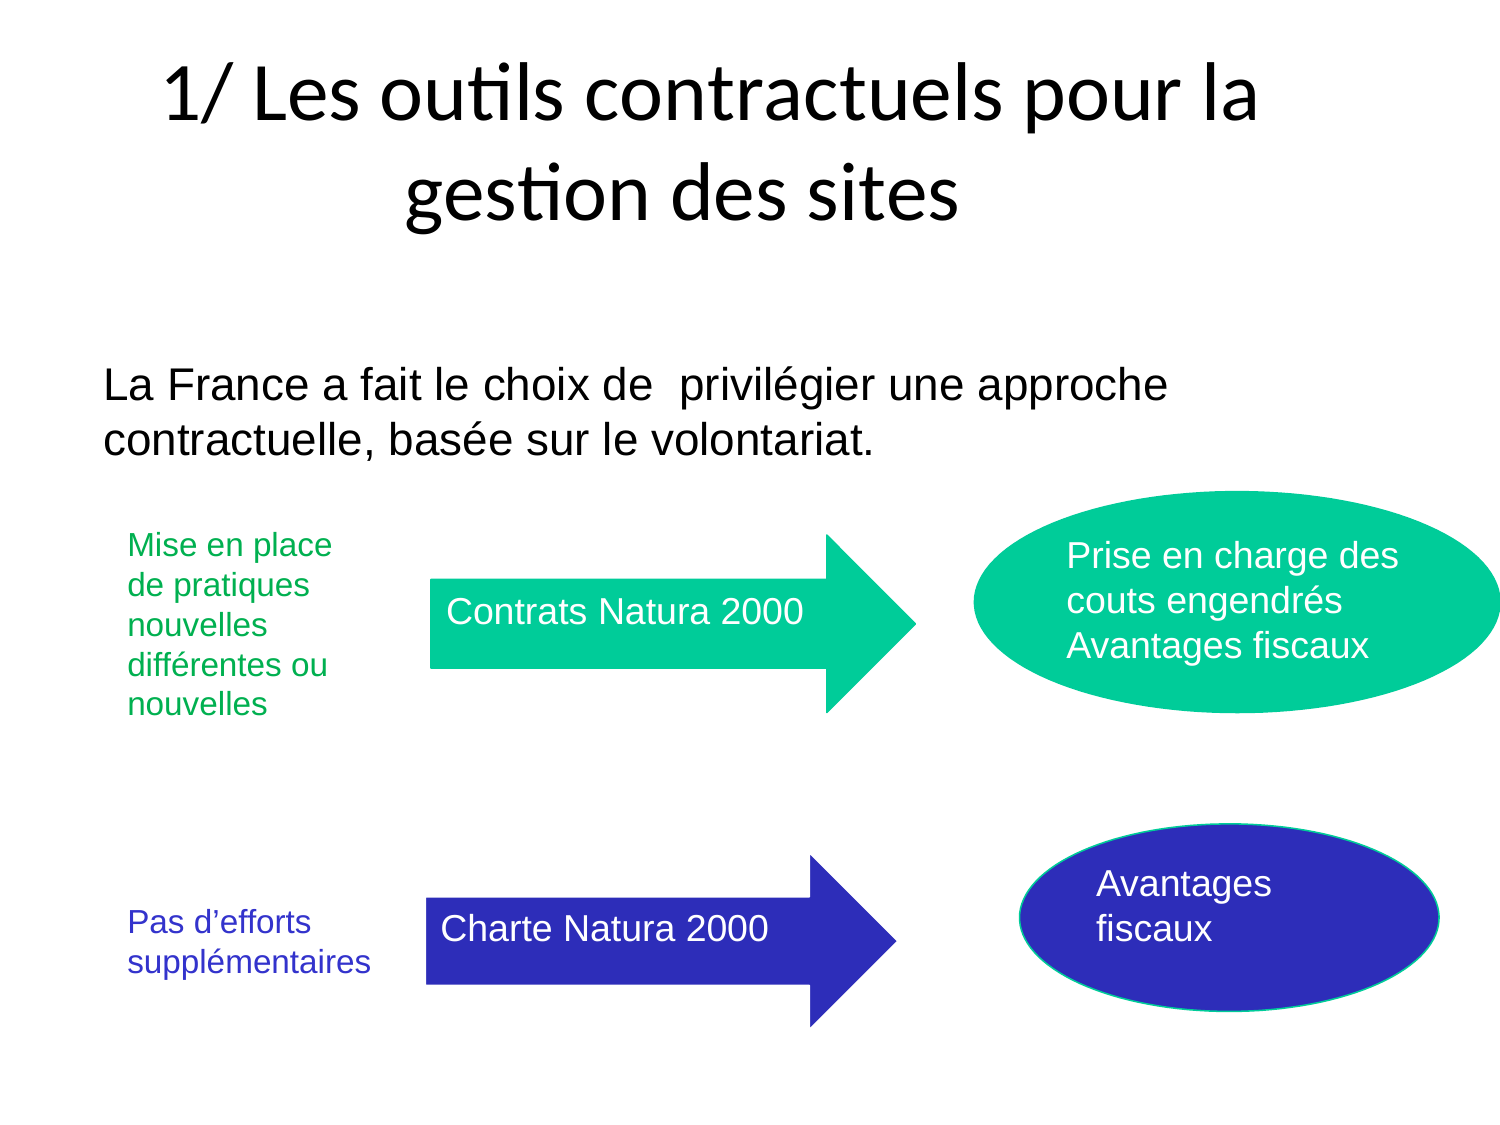

# 1/ Les outils contractuels pour la gestion des sites
La France a fait le choix de privilégier une approche contractuelle, basée sur le volontariat.
Prise en charge des couts engendrés
Avantages fiscaux
Mise en place de pratiques nouvelles différentes ou nouvelles
Contrats Natura 2000
Avantages fiscaux
Charte Natura 2000
Pas d’efforts supplémentaires